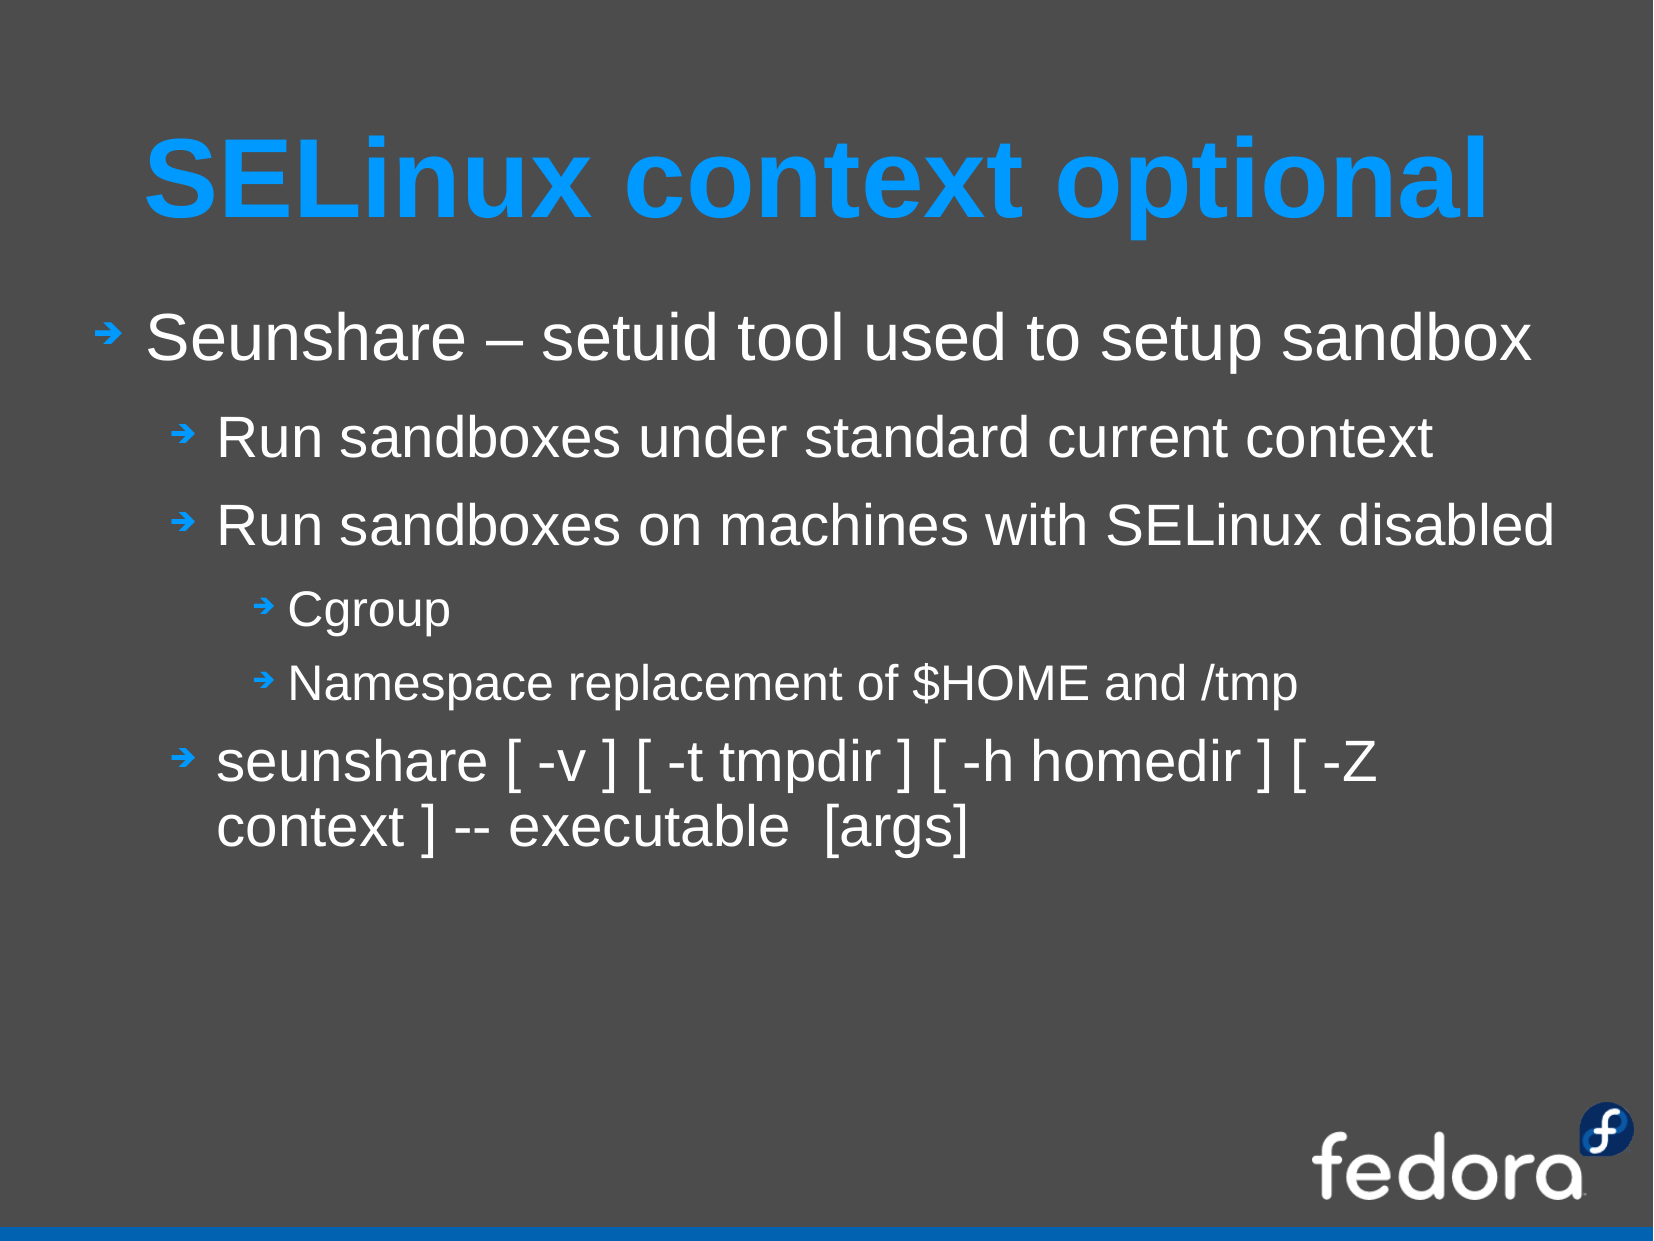

# SELinux context optional
Seunshare – setuid tool used to setup sandbox
Run sandboxes under standard current context
Run sandboxes on machines with SELinux disabled
Cgroup
Namespace replacement of $HOME and /tmp
seunshare [ -v ] [ -t tmpdir ] [ -h homedir ] [ -Z context ] -- executable [args]